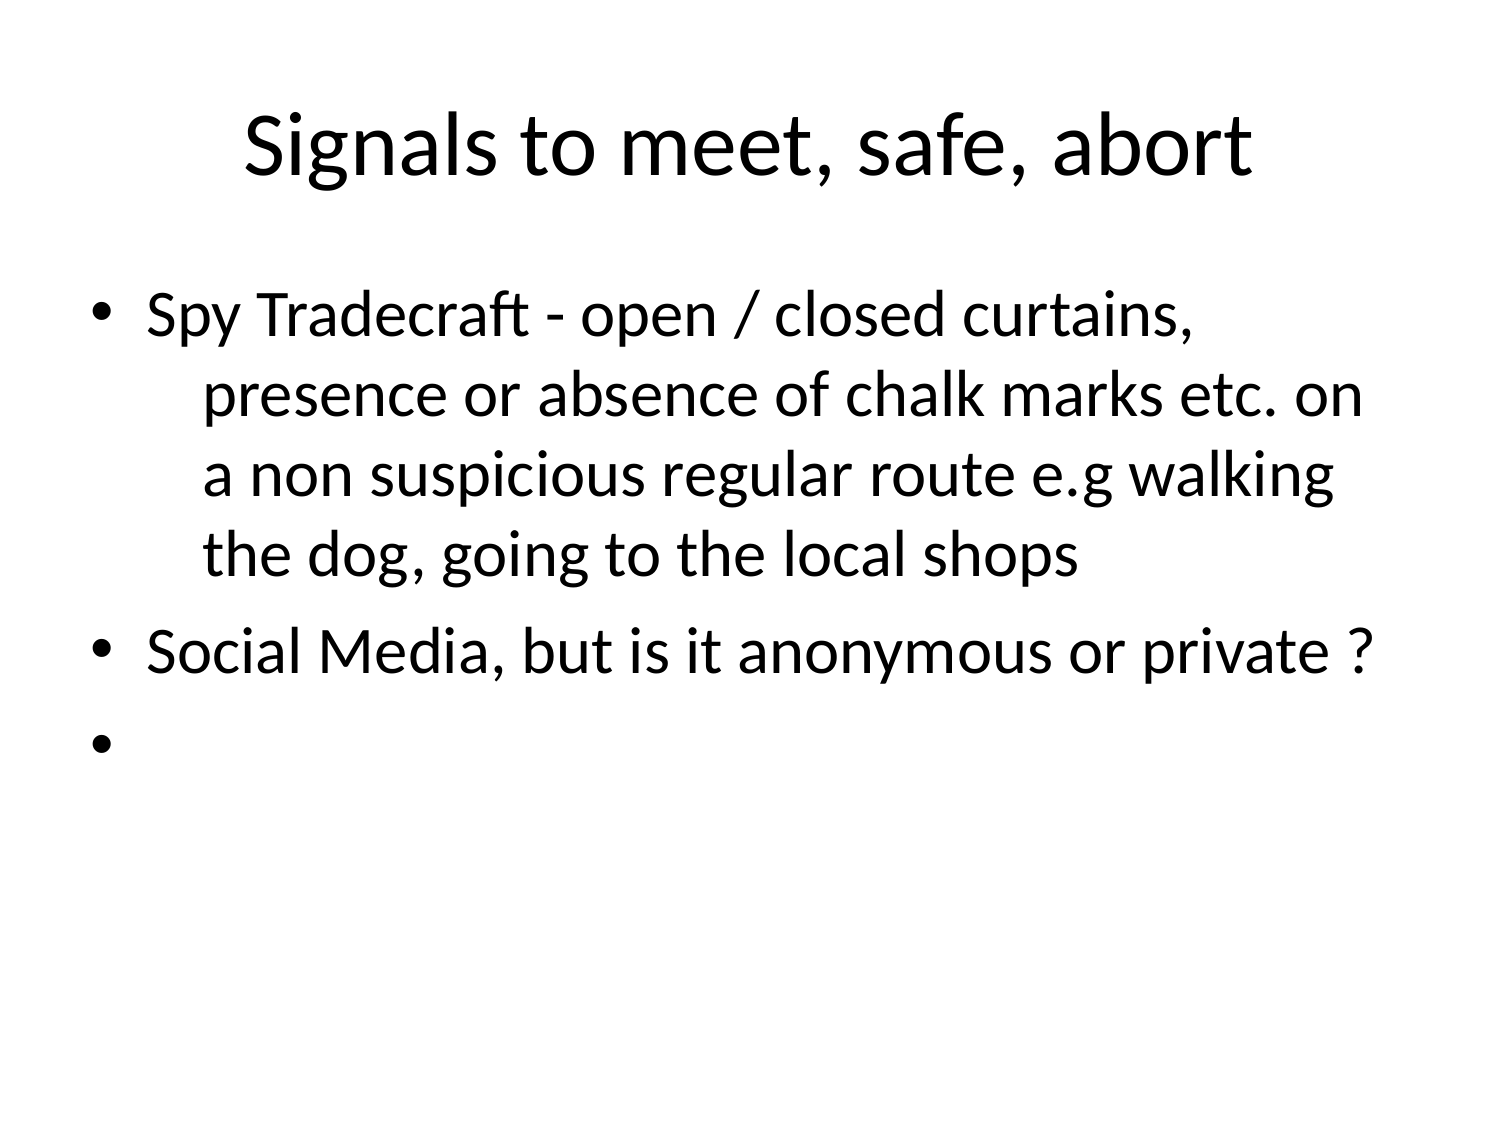

# Signals to meet, safe, abort
Spy Tradecraft - open / closed curtains, presence or absence of chalk marks etc. on a non suspicious regular route e.g walking the dog, going to the local shops
Social Media, but is it anonymous or private ?